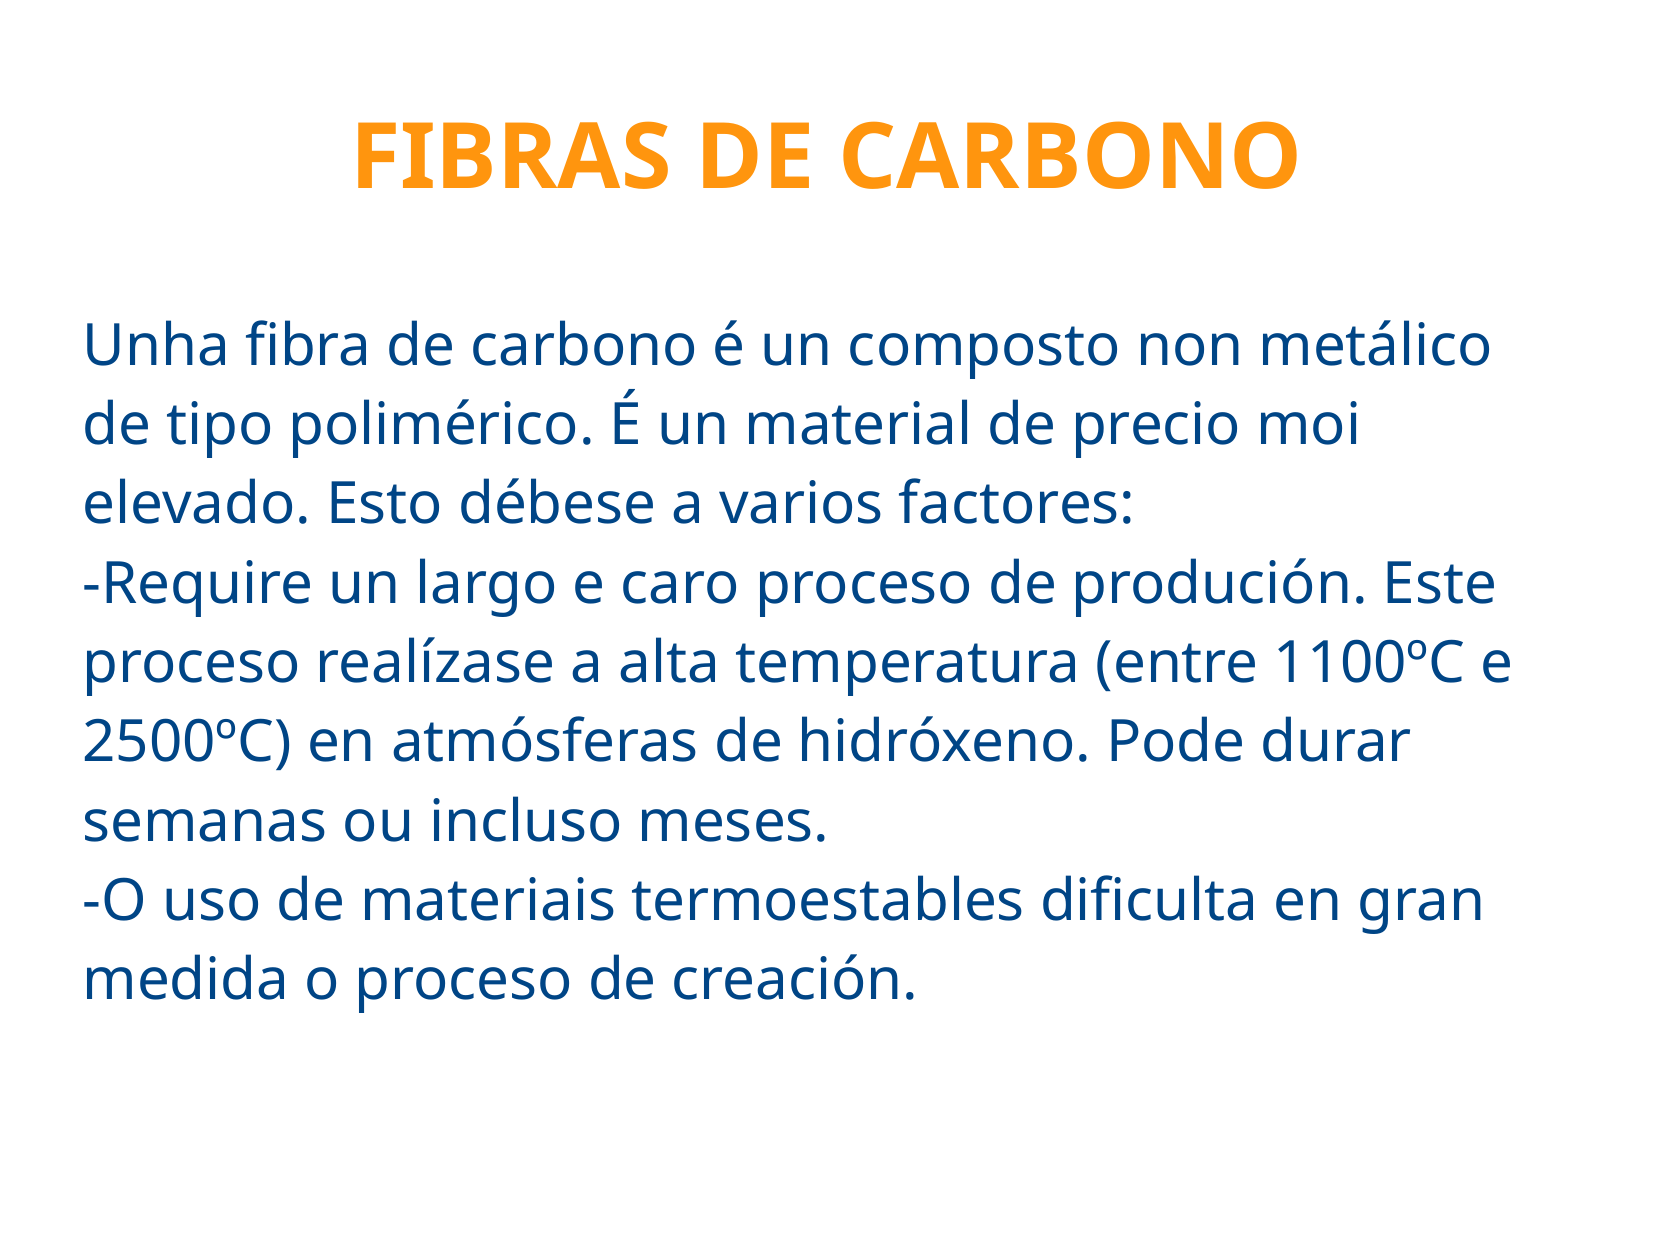

FIBRAS DE CARBONO
# Unha fibra de carbono é un composto non metálico de tipo polimérico. É un material de precio moi elevado. Esto débese a varios factores:
-Require un largo e caro proceso de produción. Este proceso realízase a alta temperatura (entre 1100ºC e 2500ºC) en atmósferas de hidróxeno. Pode durar semanas ou incluso meses.
-O uso de materiais termoestables dificulta en gran medida o proceso de creación.